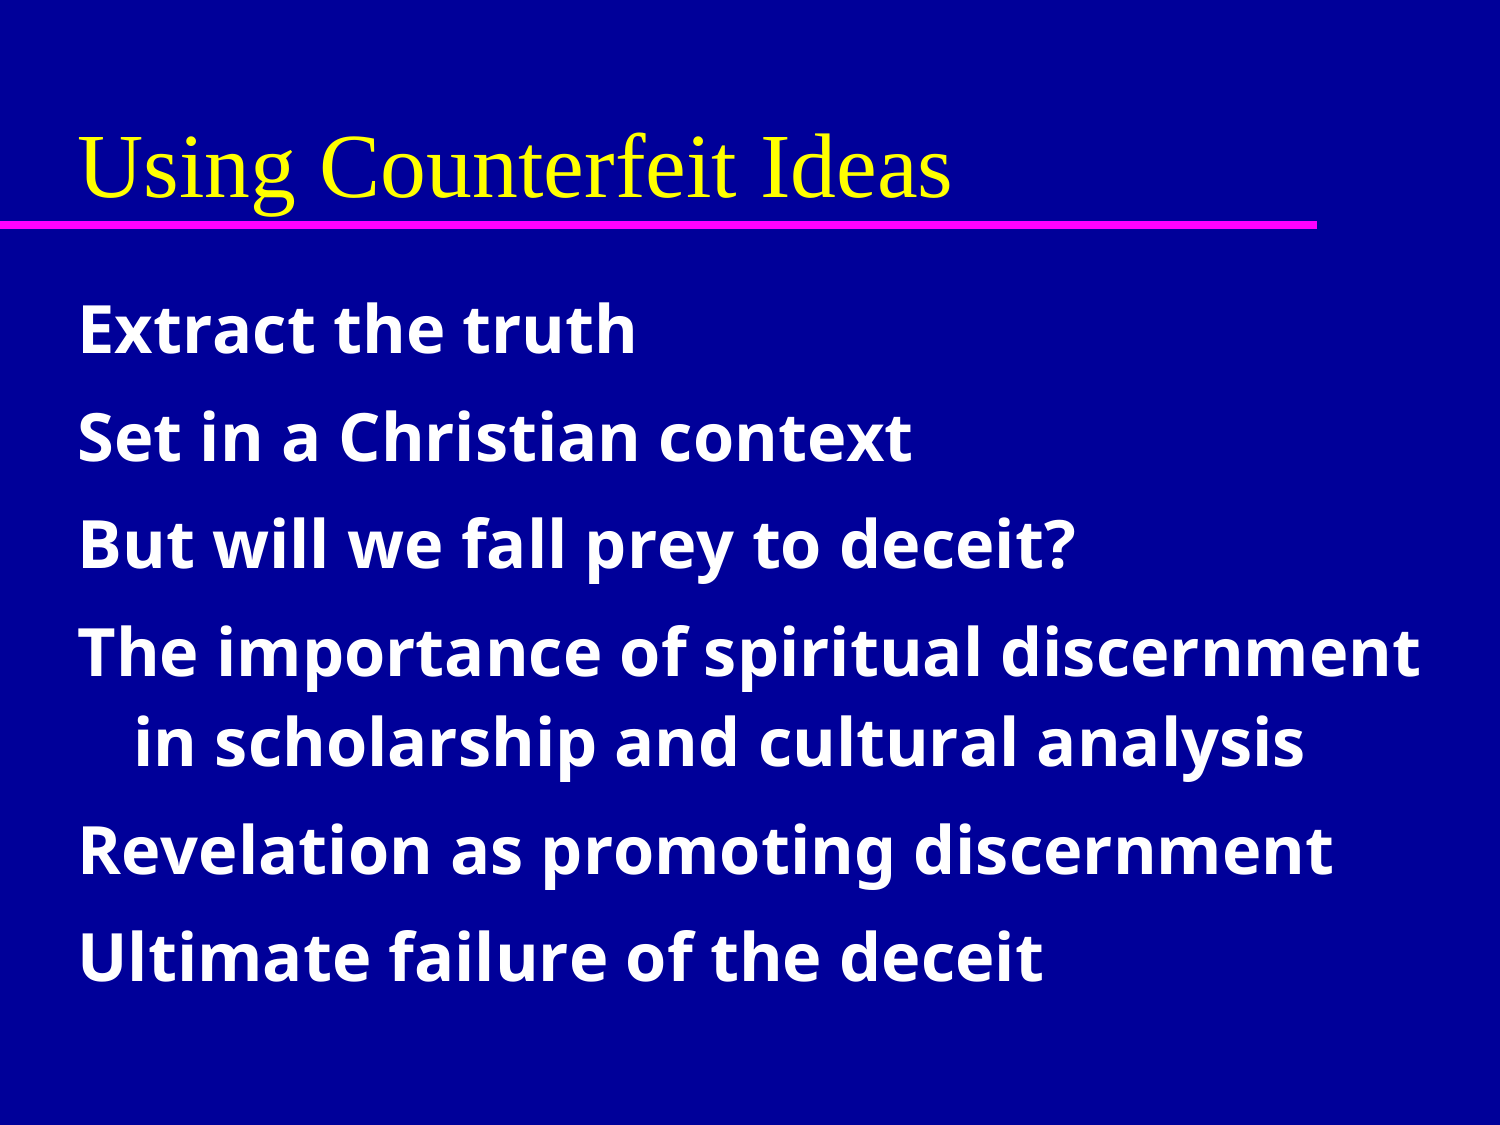

# Using Counterfeit Ideas
Extract the truth
Set in a Christian context
But will we fall prey to deceit?
The importance of spiritual discernment in scholarship and cultural analysis
Revelation as promoting discernment
Ultimate failure of the deceit